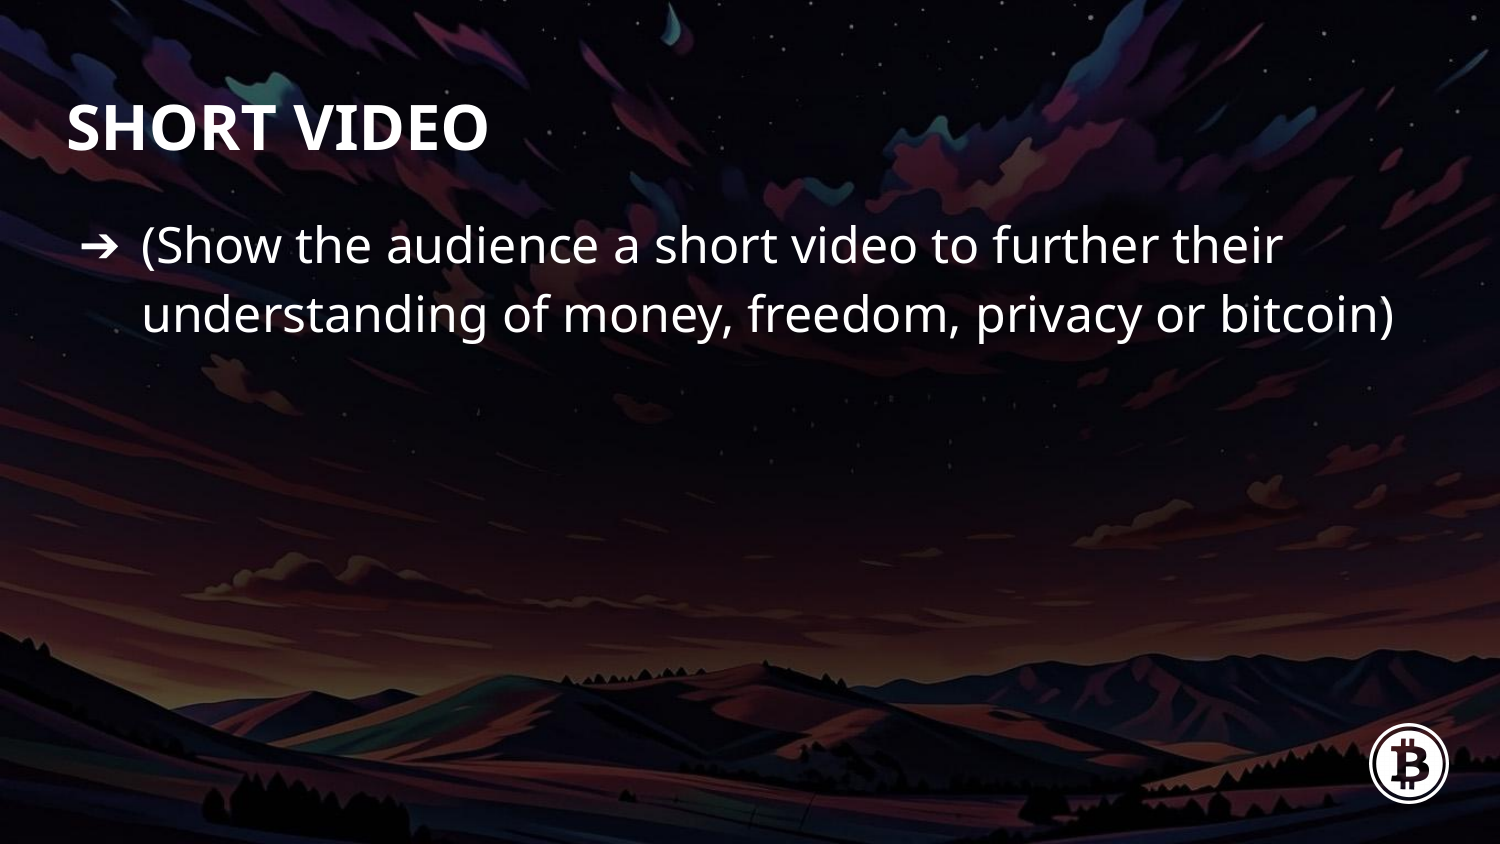

# SHORT VIDEO
(Show the audience a short video to further their understanding of money, freedom, privacy or bitcoin)